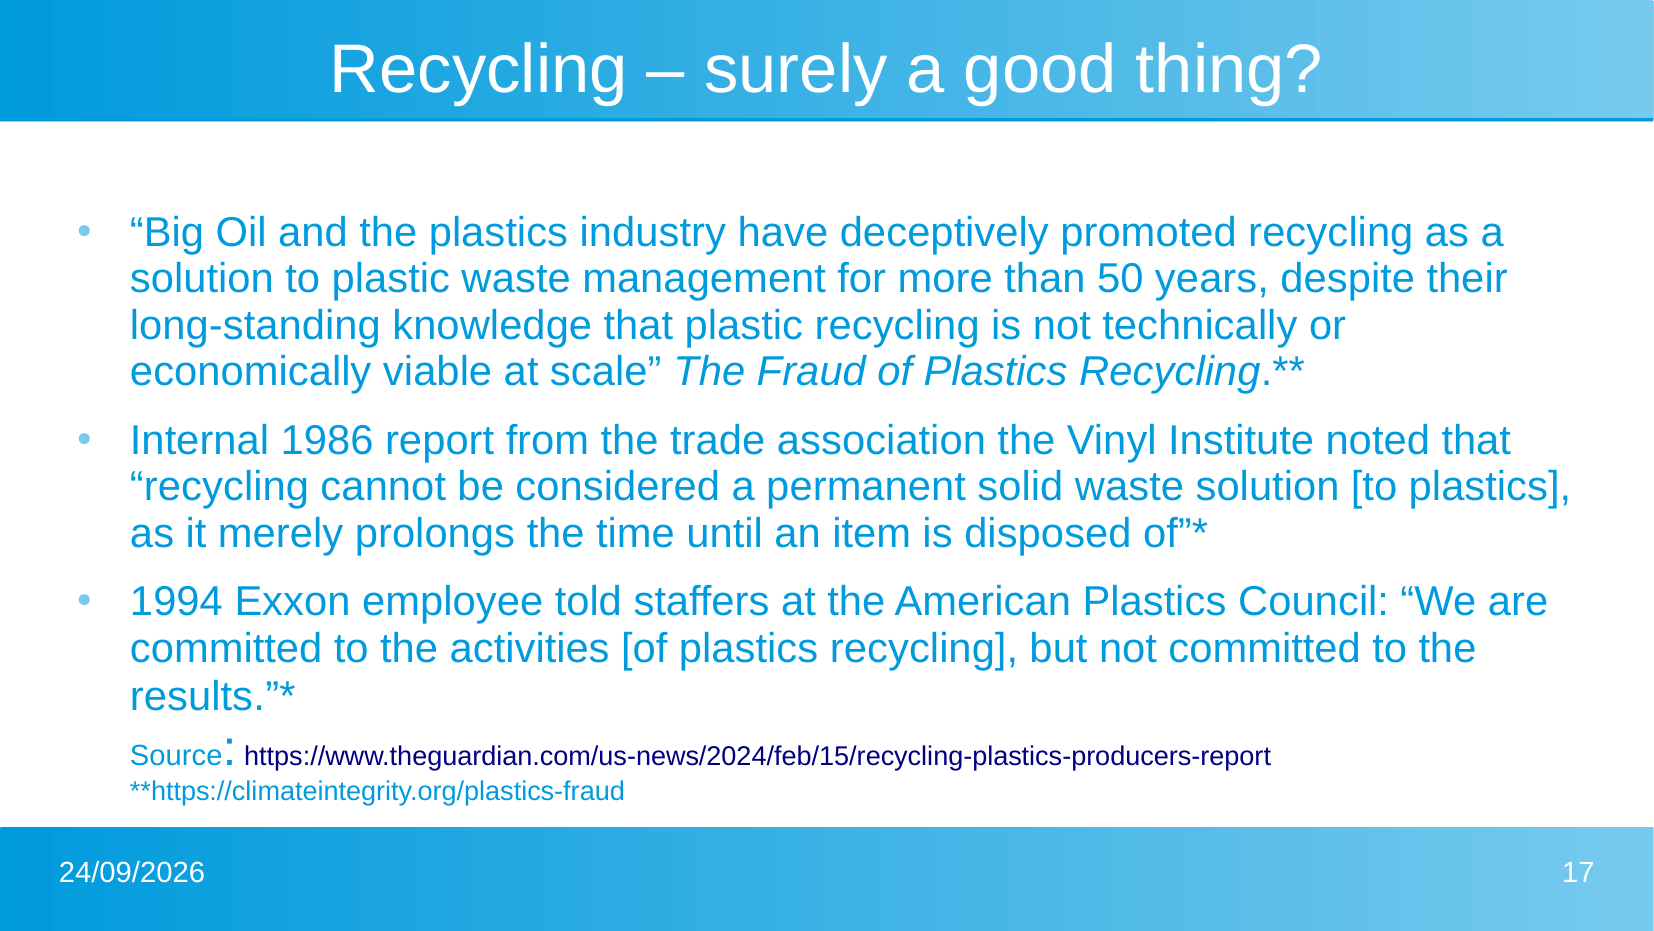

# Recycling – surely a good thing?
“Big Oil and the plastics industry have deceptively promoted recycling as a solution to plastic waste management for more than 50 years, despite their long-standing knowledge that plastic recycling is not technically or economically viable at scale” The Fraud of Plastics Recycling.**
Internal 1986 report from the trade association the Vinyl Institute noted that “recycling cannot be considered a permanent solid waste solution [to plastics], as it merely prolongs the time until an item is disposed of”*
1994 Exxon employee told staffers at the American Plastics Council: “We are committed to the activities [of plastics recycling], but not committed to the results.”*
Source: https://www.theguardian.com/us-news/2024/feb/15/recycling-plastics-producers-report**https://climateintegrity.org/plastics-fraud
17